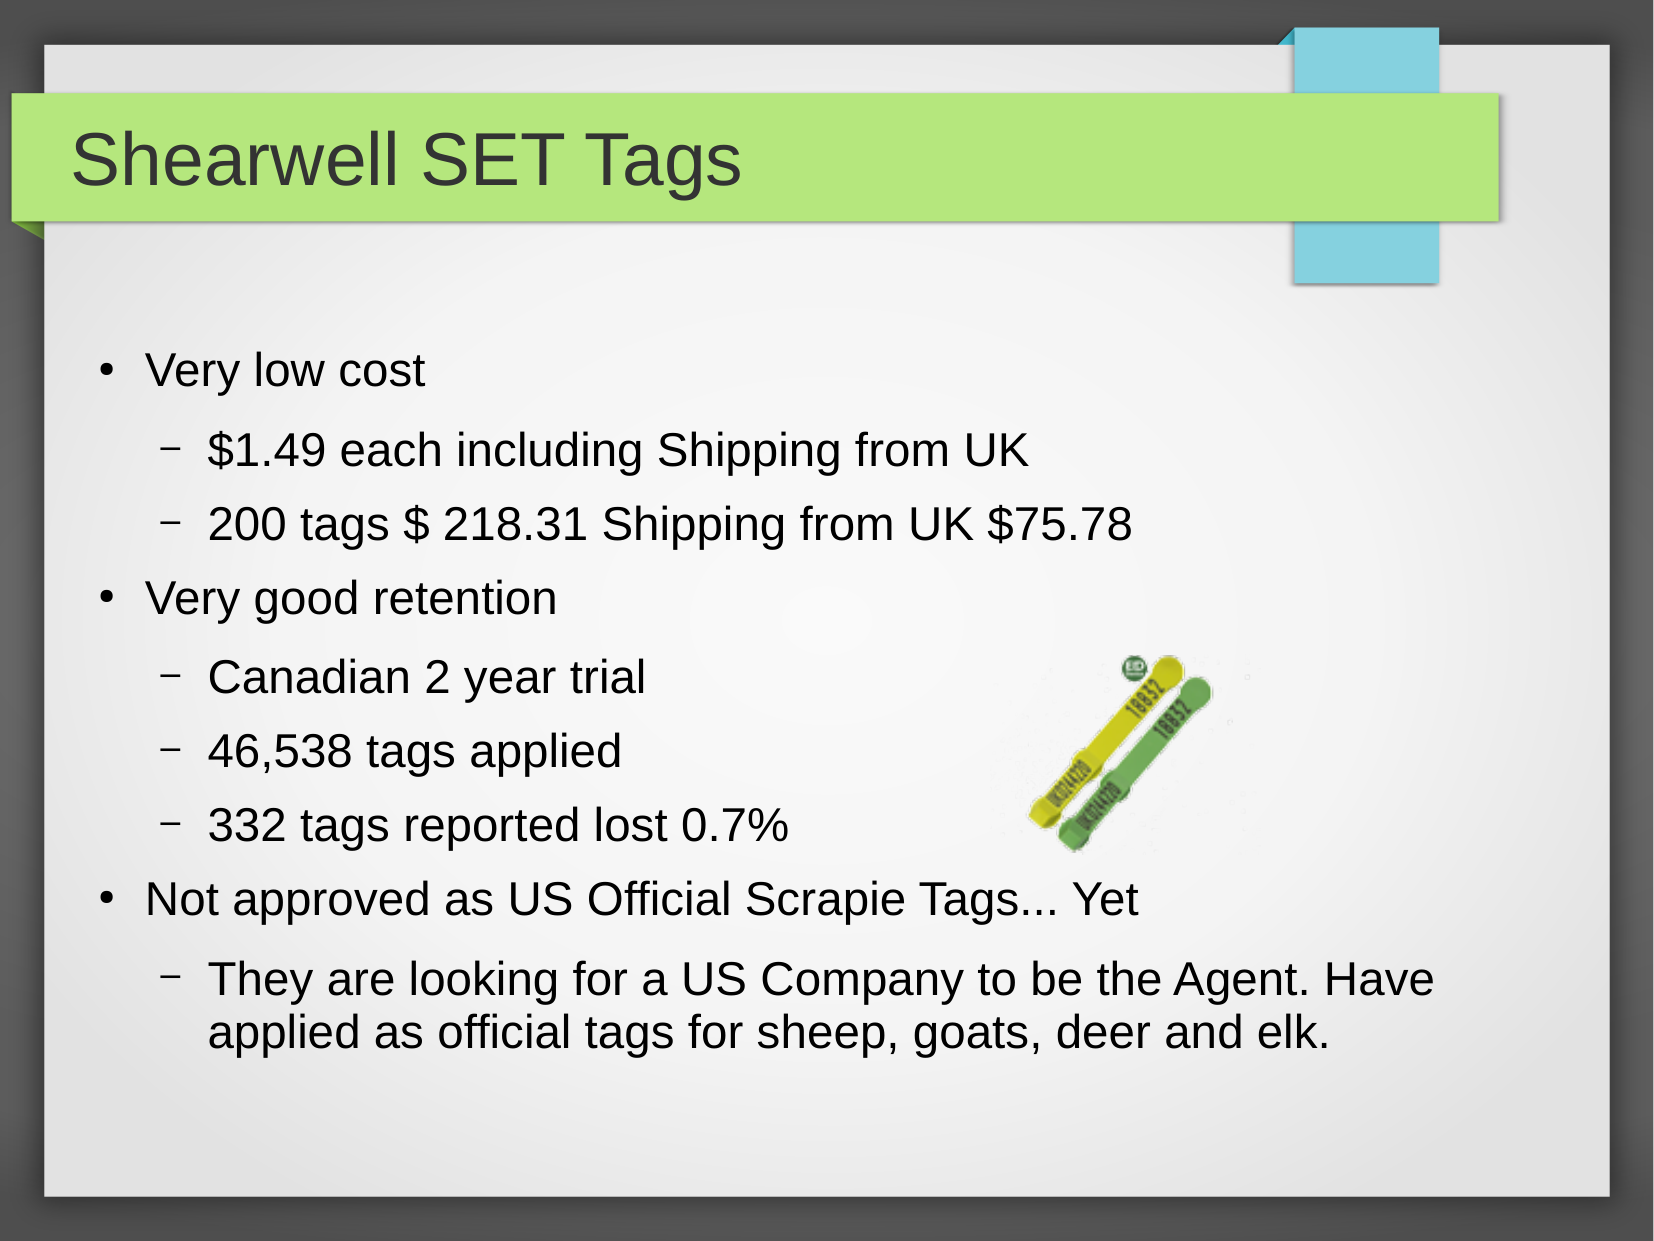

# Shearwell SET Tags
Very low cost
$1.49 each including Shipping from UK
200 tags $ 218.31 Shipping from UK $75.78
Very good retention
Canadian 2 year trial
46,538 tags applied
332 tags reported lost 0.7%
Not approved as US Official Scrapie Tags... Yet
They are looking for a US Company to be the Agent. Have applied as official tags for sheep, goats, deer and elk.